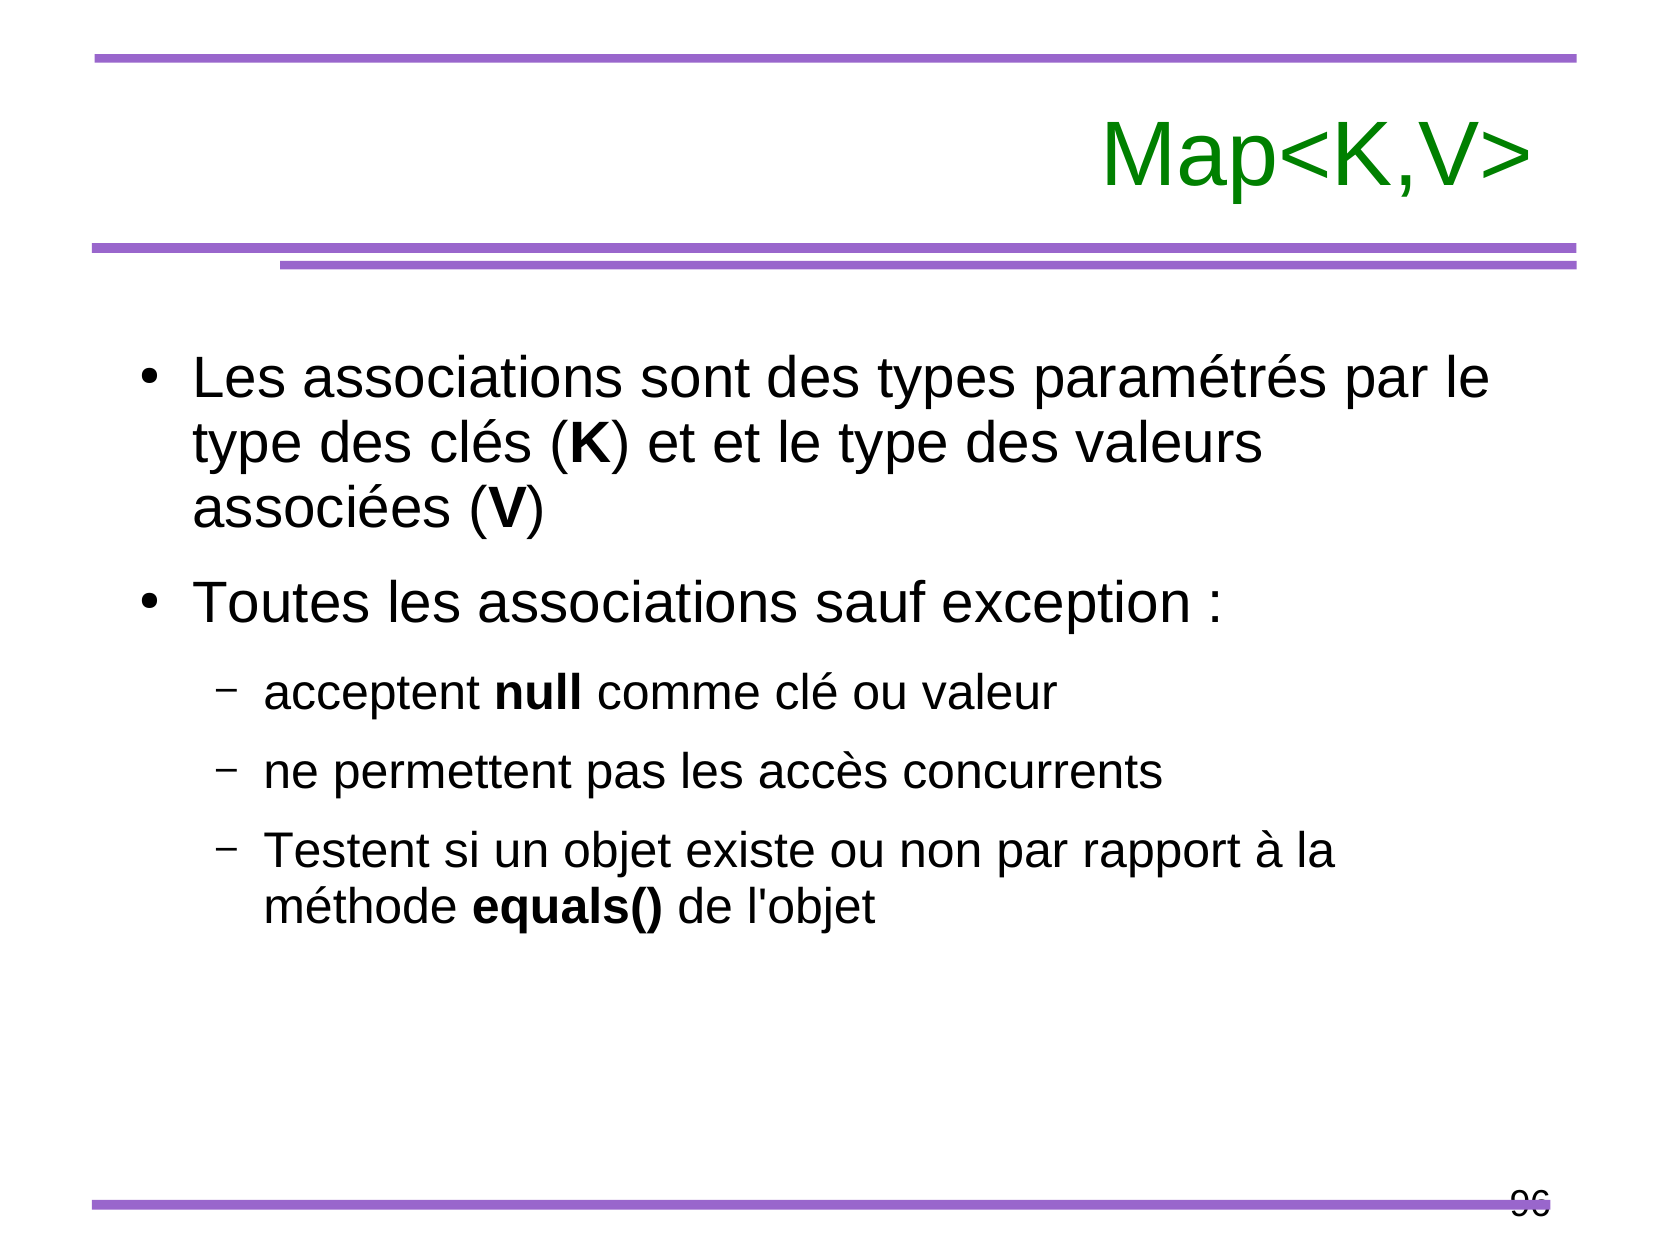

# Map<K,V>
Les associations sont des types paramétrés par le type des clés (K) et et le type des valeurs associées (V)
Toutes les associations sauf exception :
acceptent null comme clé ou valeur
ne permettent pas les accès concurrents
Testent si un objet existe ou non par rapport à la méthode equals() de l'objet